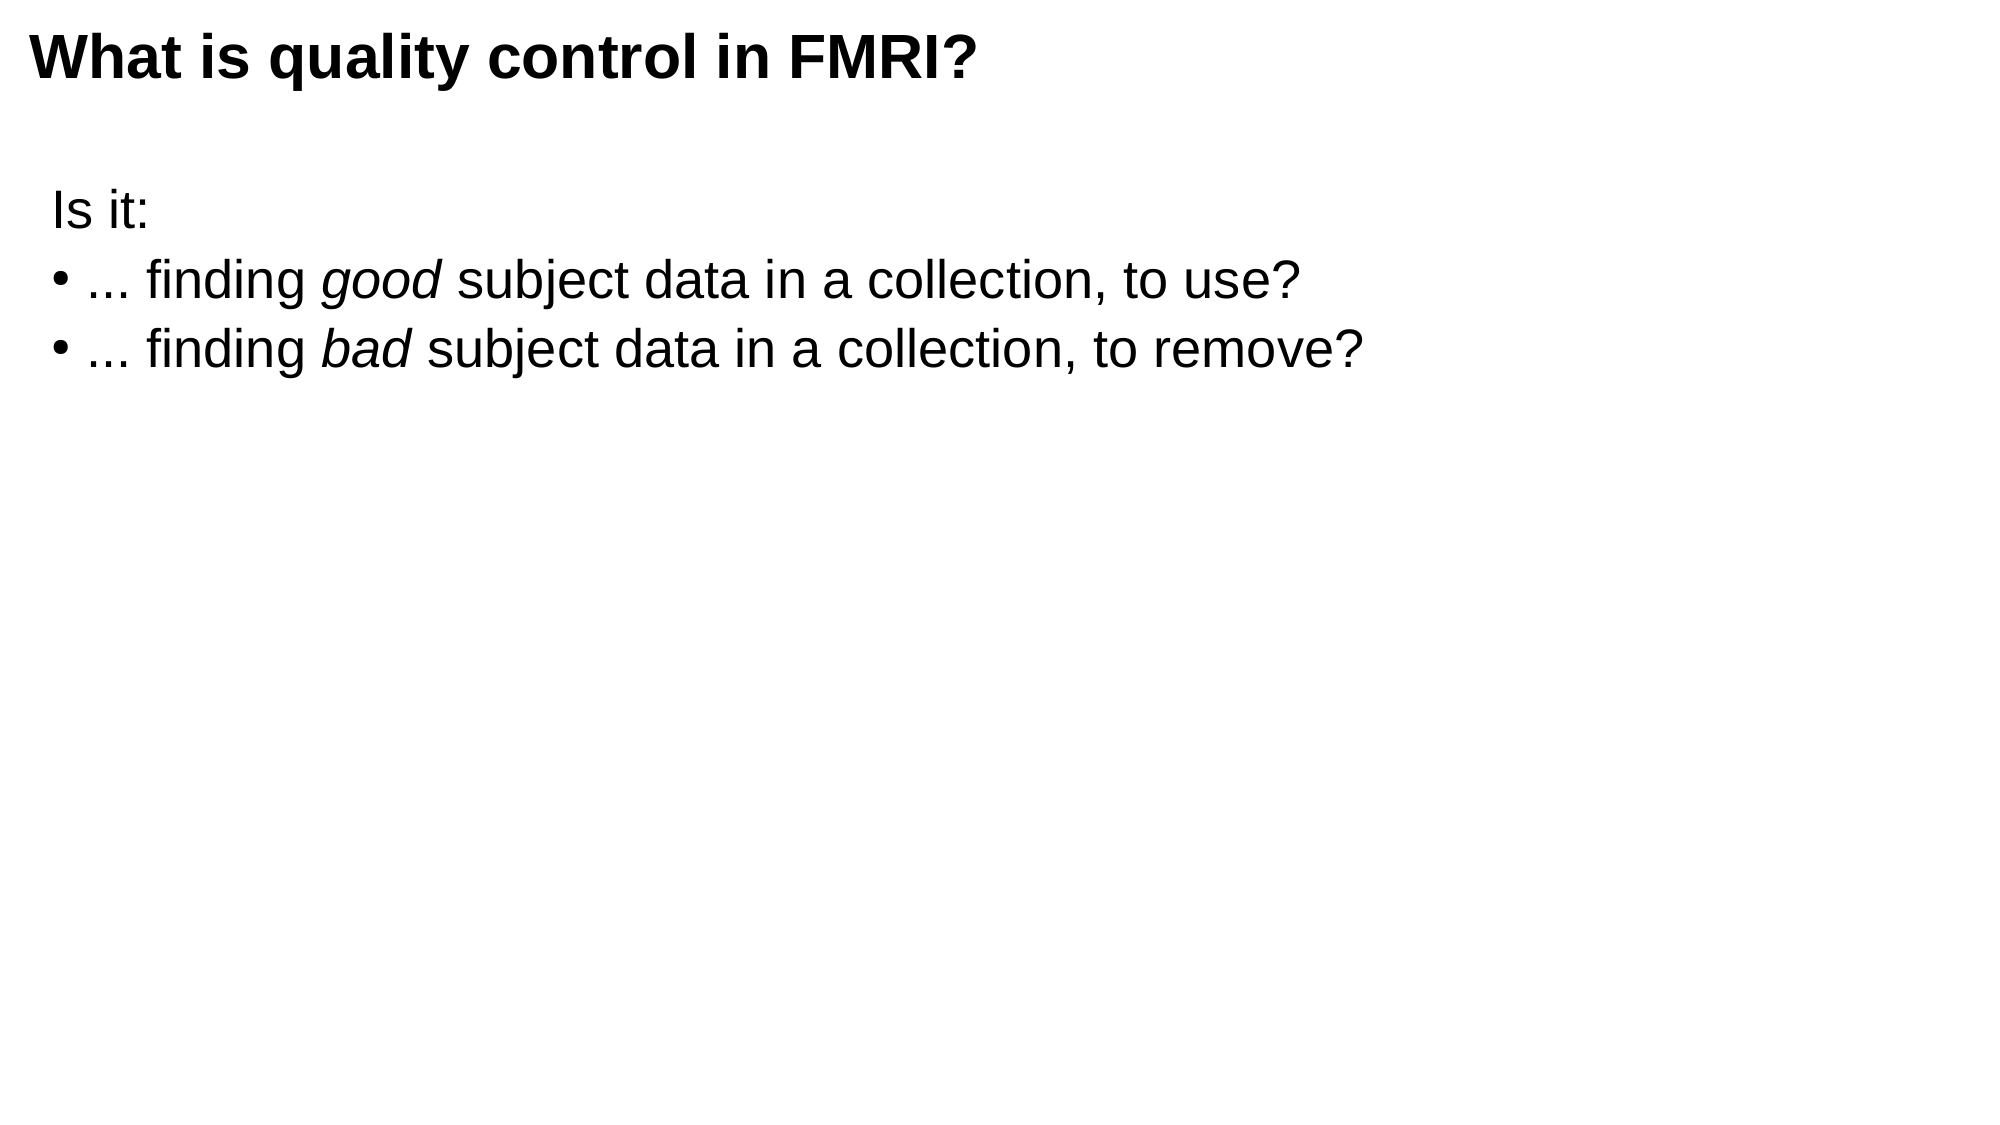

What is quality control in FMRI?
Is it:
... finding good subject data in a collection, to use?
... finding bad subject data in a collection, to remove?